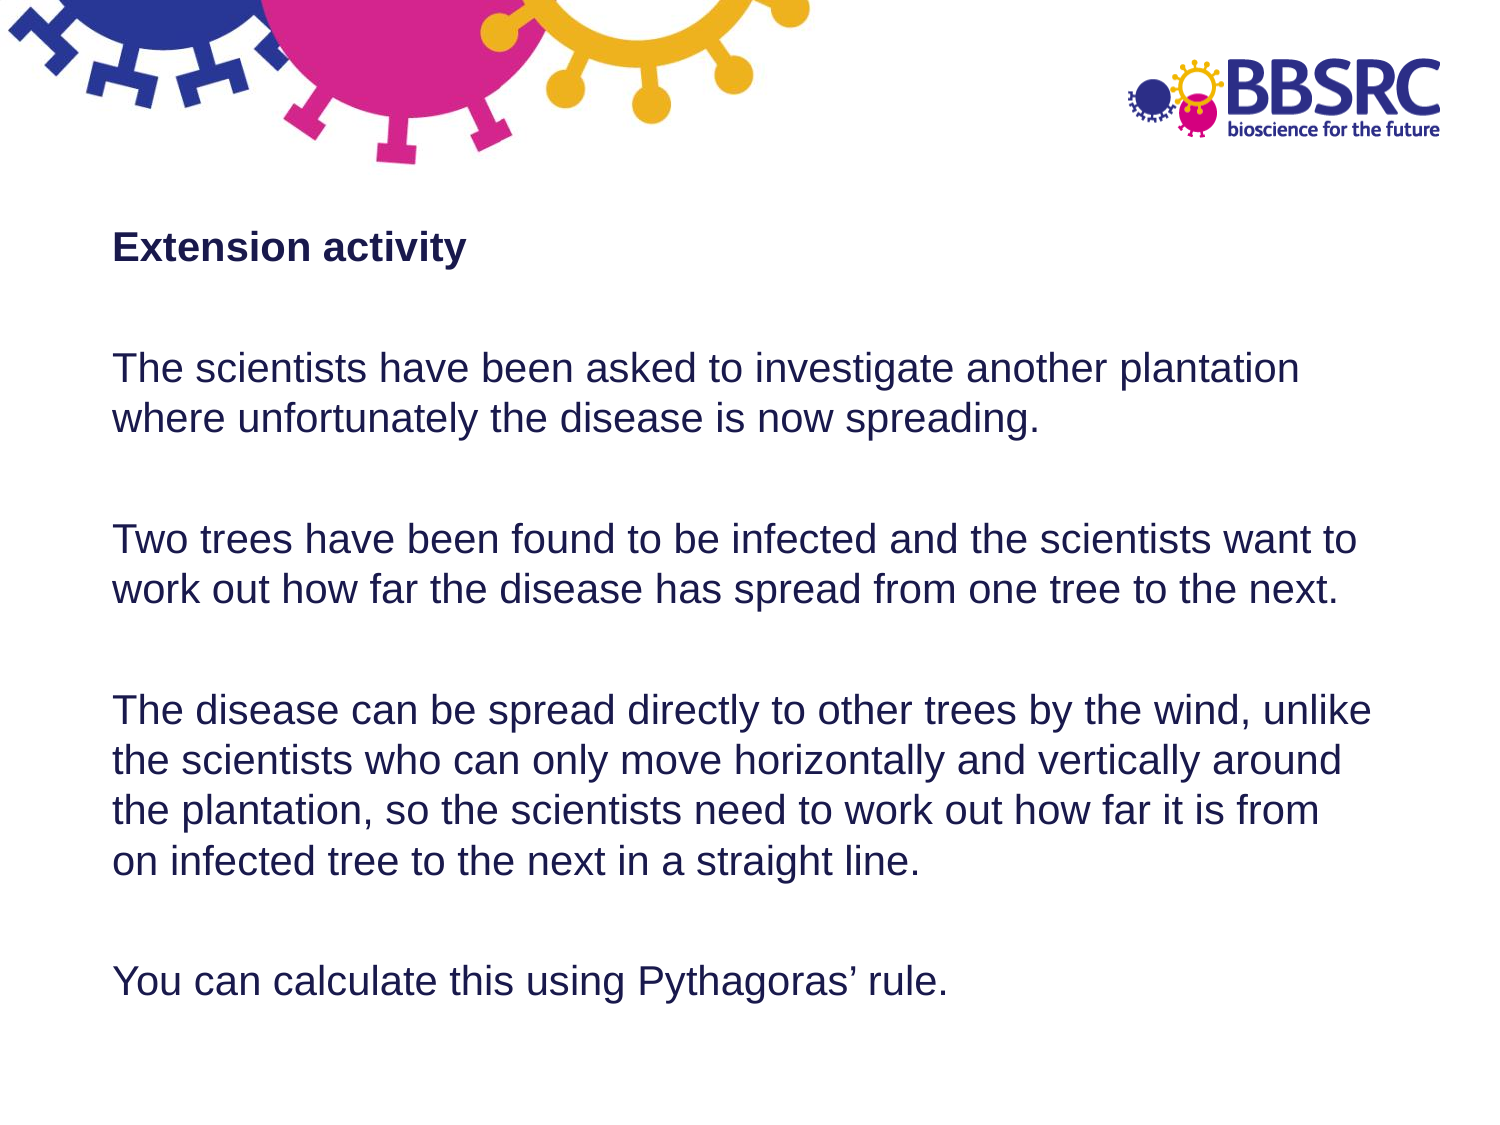

# Extension activity
The scientists have been asked to investigate another plantation where unfortunately the disease is now spreading.
Two trees have been found to be infected and the scientists want to work out how far the disease has spread from one tree to the next.
The disease can be spread directly to other trees by the wind, unlike the scientists who can only move horizontally and vertically around the plantation, so the scientists need to work out how far it is from on infected tree to the next in a straight line.
You can calculate this using Pythagoras’ rule.